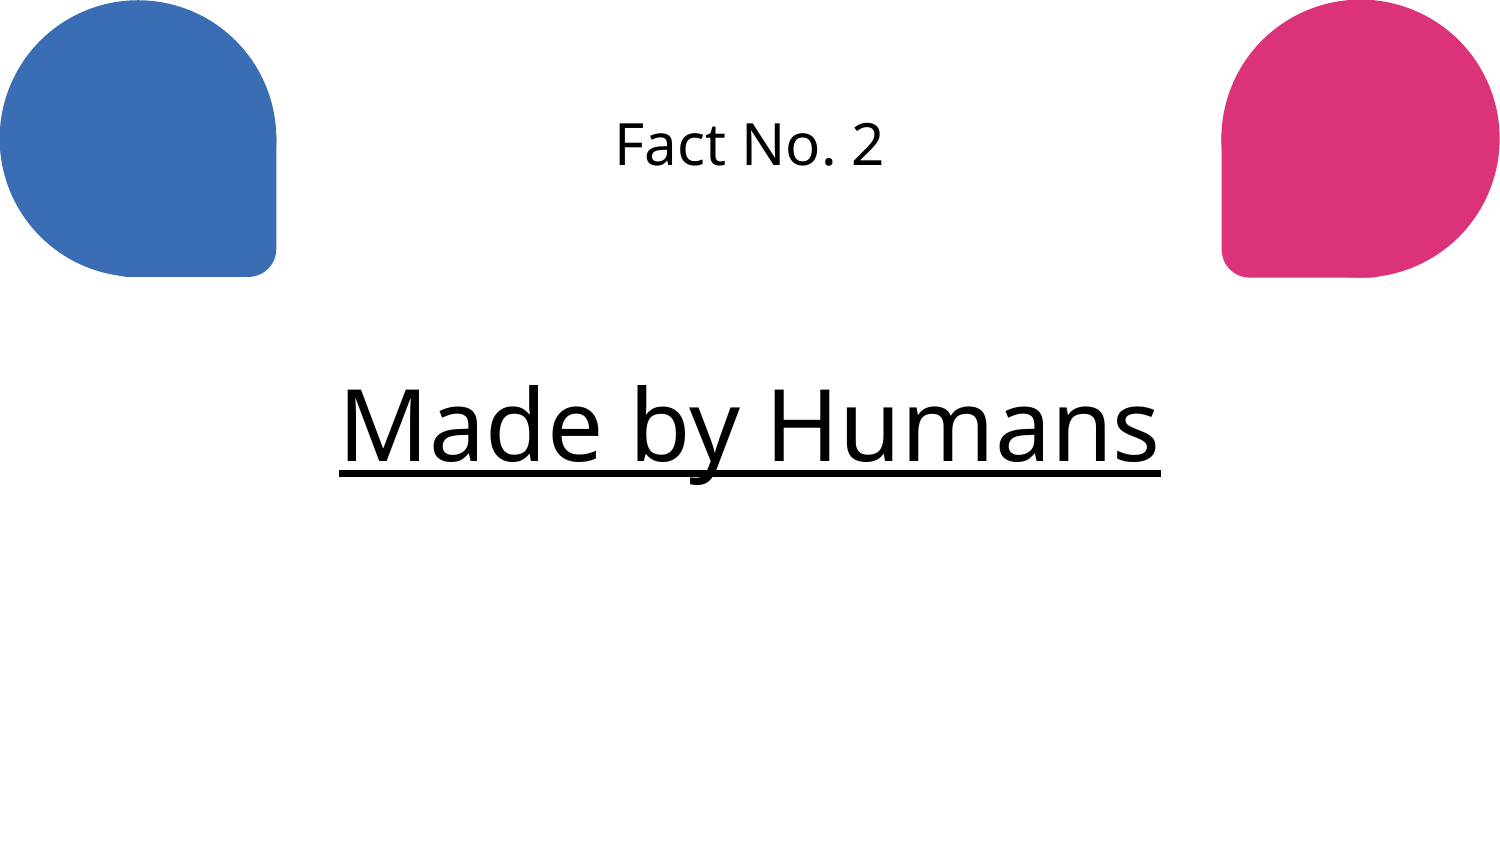

# Fact No. 2
Made by Humans